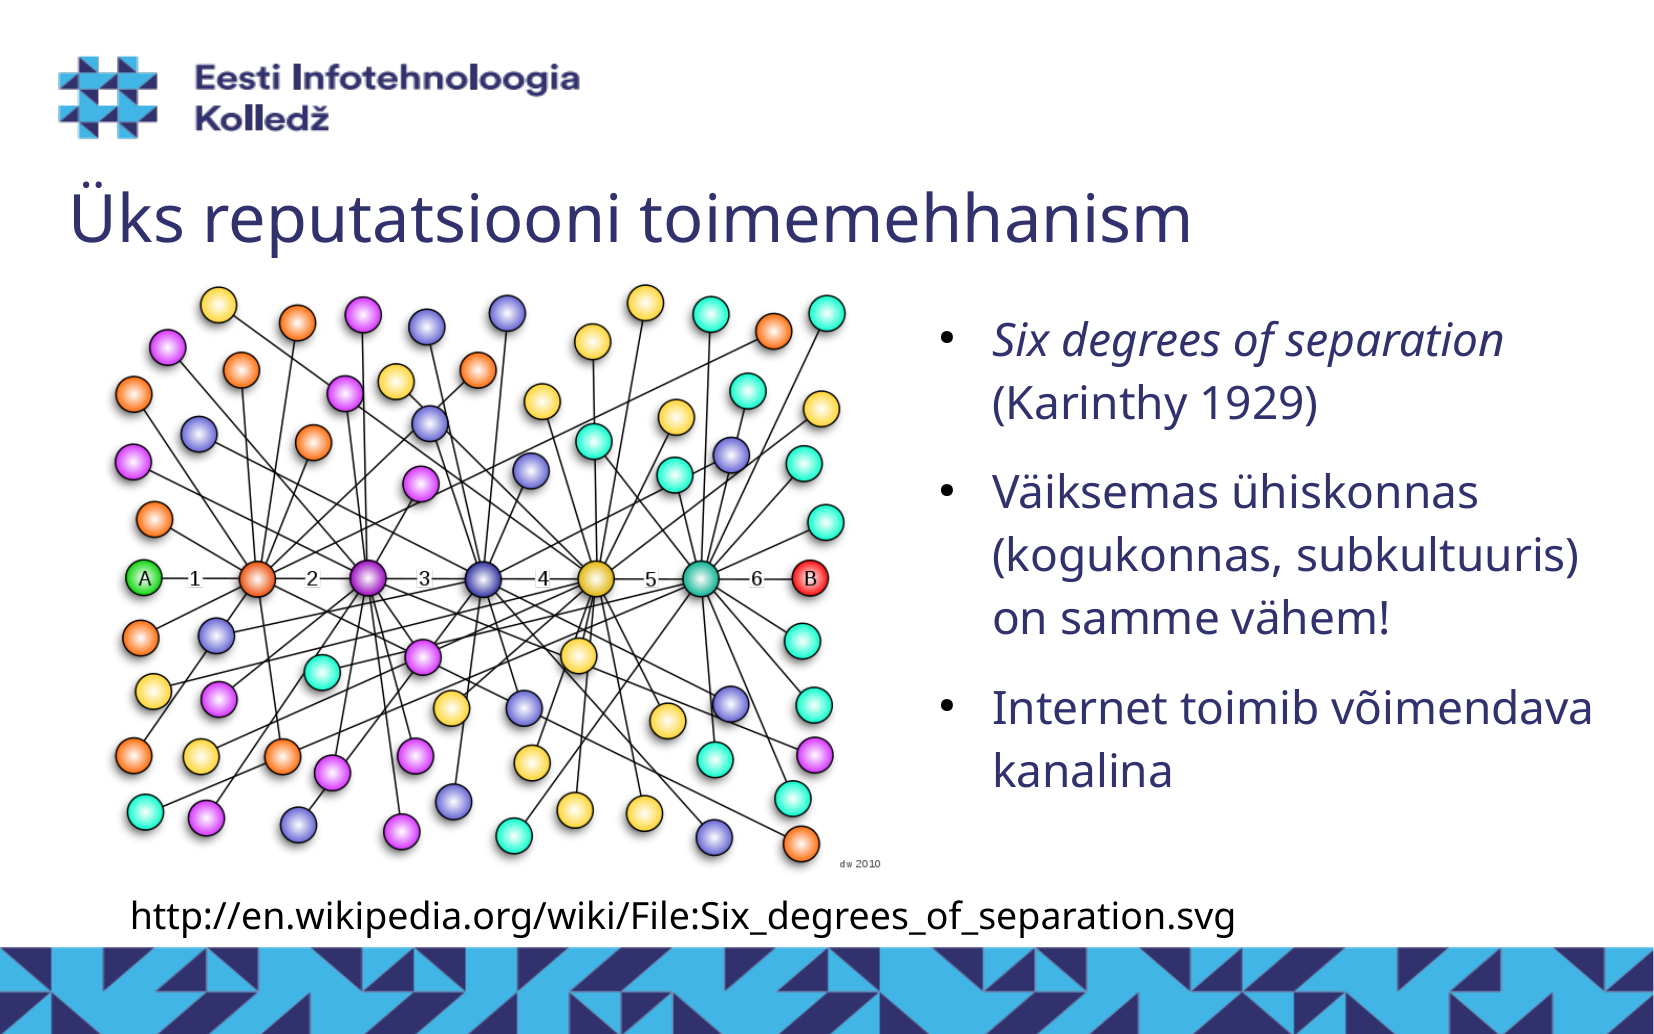

# Üks reputatsiooni toimemehhanism
Six degrees of separation (Karinthy 1929)
Väiksemas ühiskonnas (kogukonnas, subkultuuris) on samme vähem!
Internet toimib võimendava kanalina
http://en.wikipedia.org/wiki/File:Six_degrees_of_separation.svg
Allikas: http://en.wikipedia.org/wiki/File:Six_degrees_of_separation.svg
Allikas: http://en.wikipedia.org/wiki/File:Six_degrees_of_separation.svg
Allikas: http://en.wikipedia.org/wiki/File:Six_degrees_of_separation.svg
Allikas: http://en.wikipedia.org/wiki/File:Six_degrees_of_separation.svg
Allikas: http://en.wikipedia.org/wiki/File:Six_degrees_of_separation.svg
Allikas: http://en.wikipedia.org/wiki/File:Six_degrees_of_separation.svg
Allikas: http://en.wikipedia.org/wiki/File:Six_degrees_of_separation.svg
Allikas: http://en.wikipedia.org/wiki/File:Six_degrees_of_separation.svg